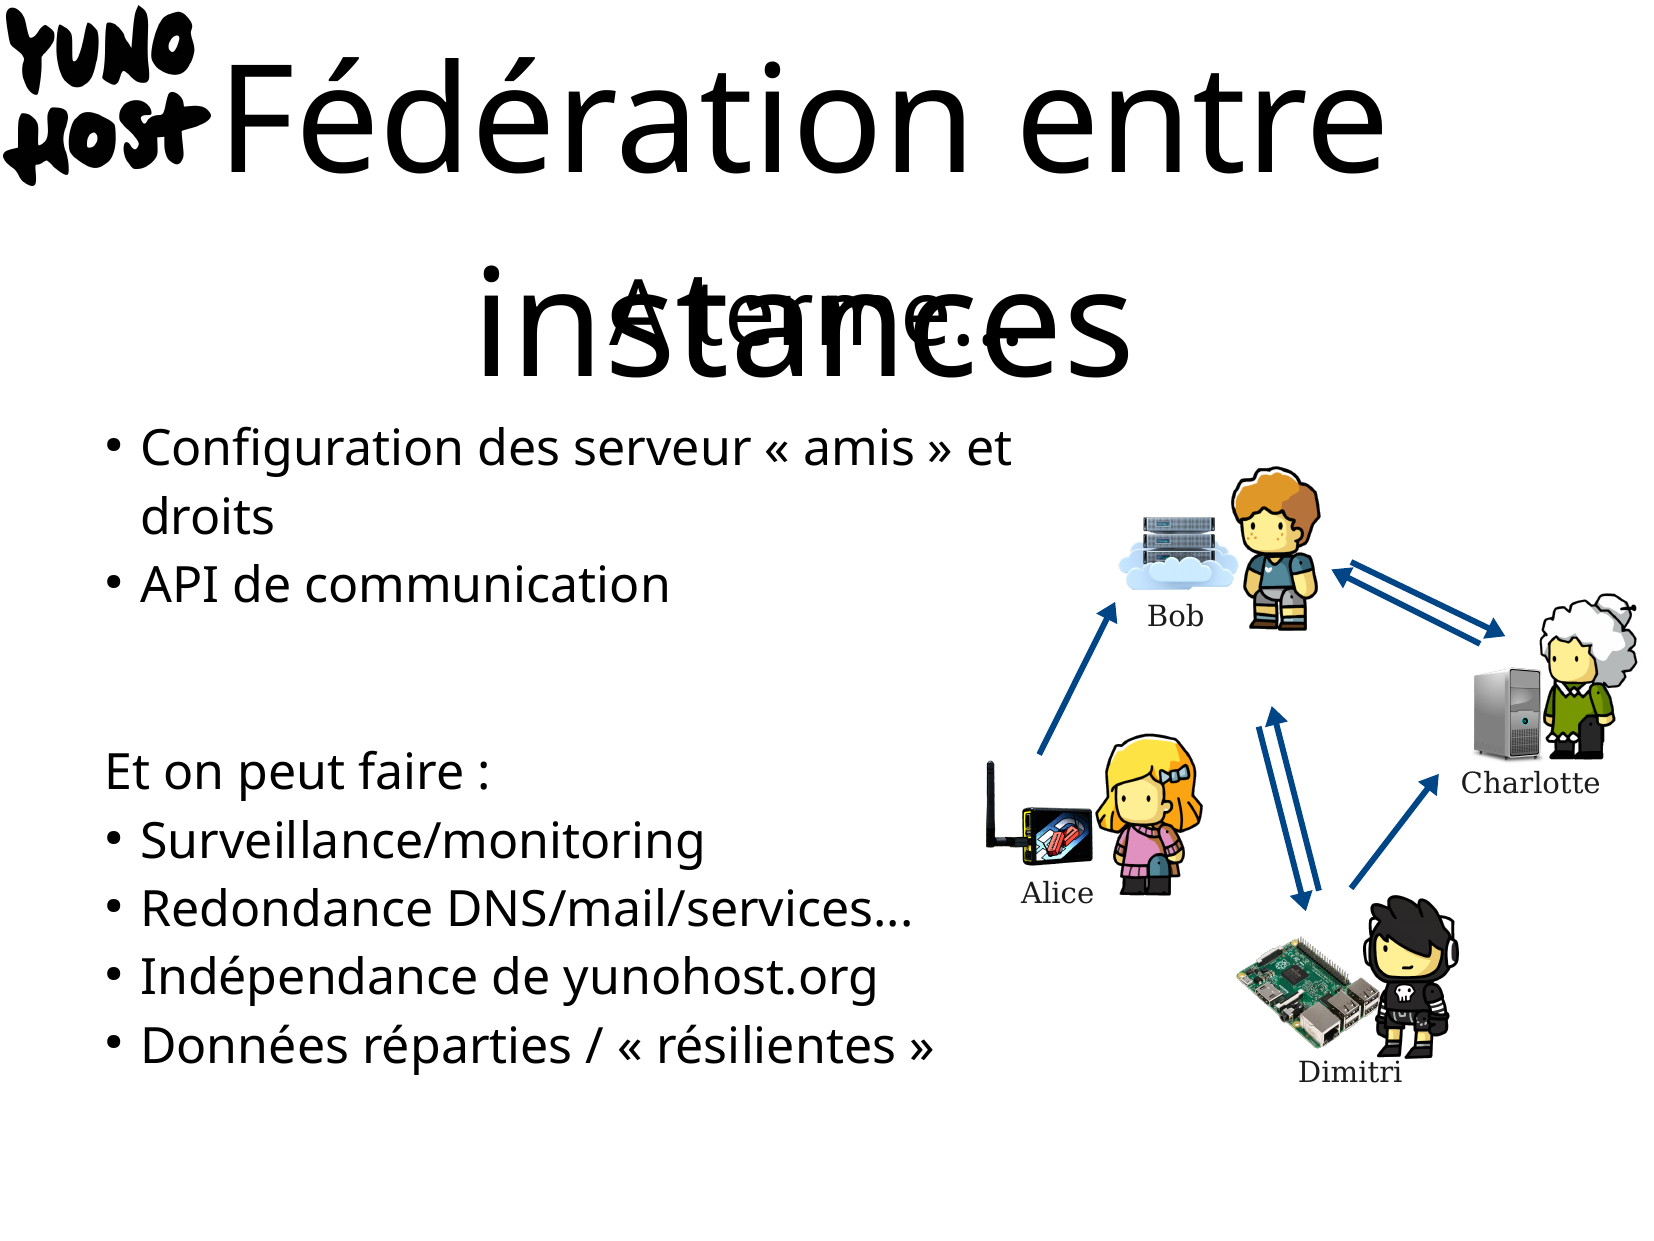

# Le FuturTM Fédération entre instances
A terme...
Configuration des serveur « amis » et droits
API de communication
Et on peut faire :
Surveillance/monitoring
Redondance DNS/mail/services...
Indépendance de yunohost.org
Données réparties / « résilientes »
Bob
Charlotte
Alice
Dimitri